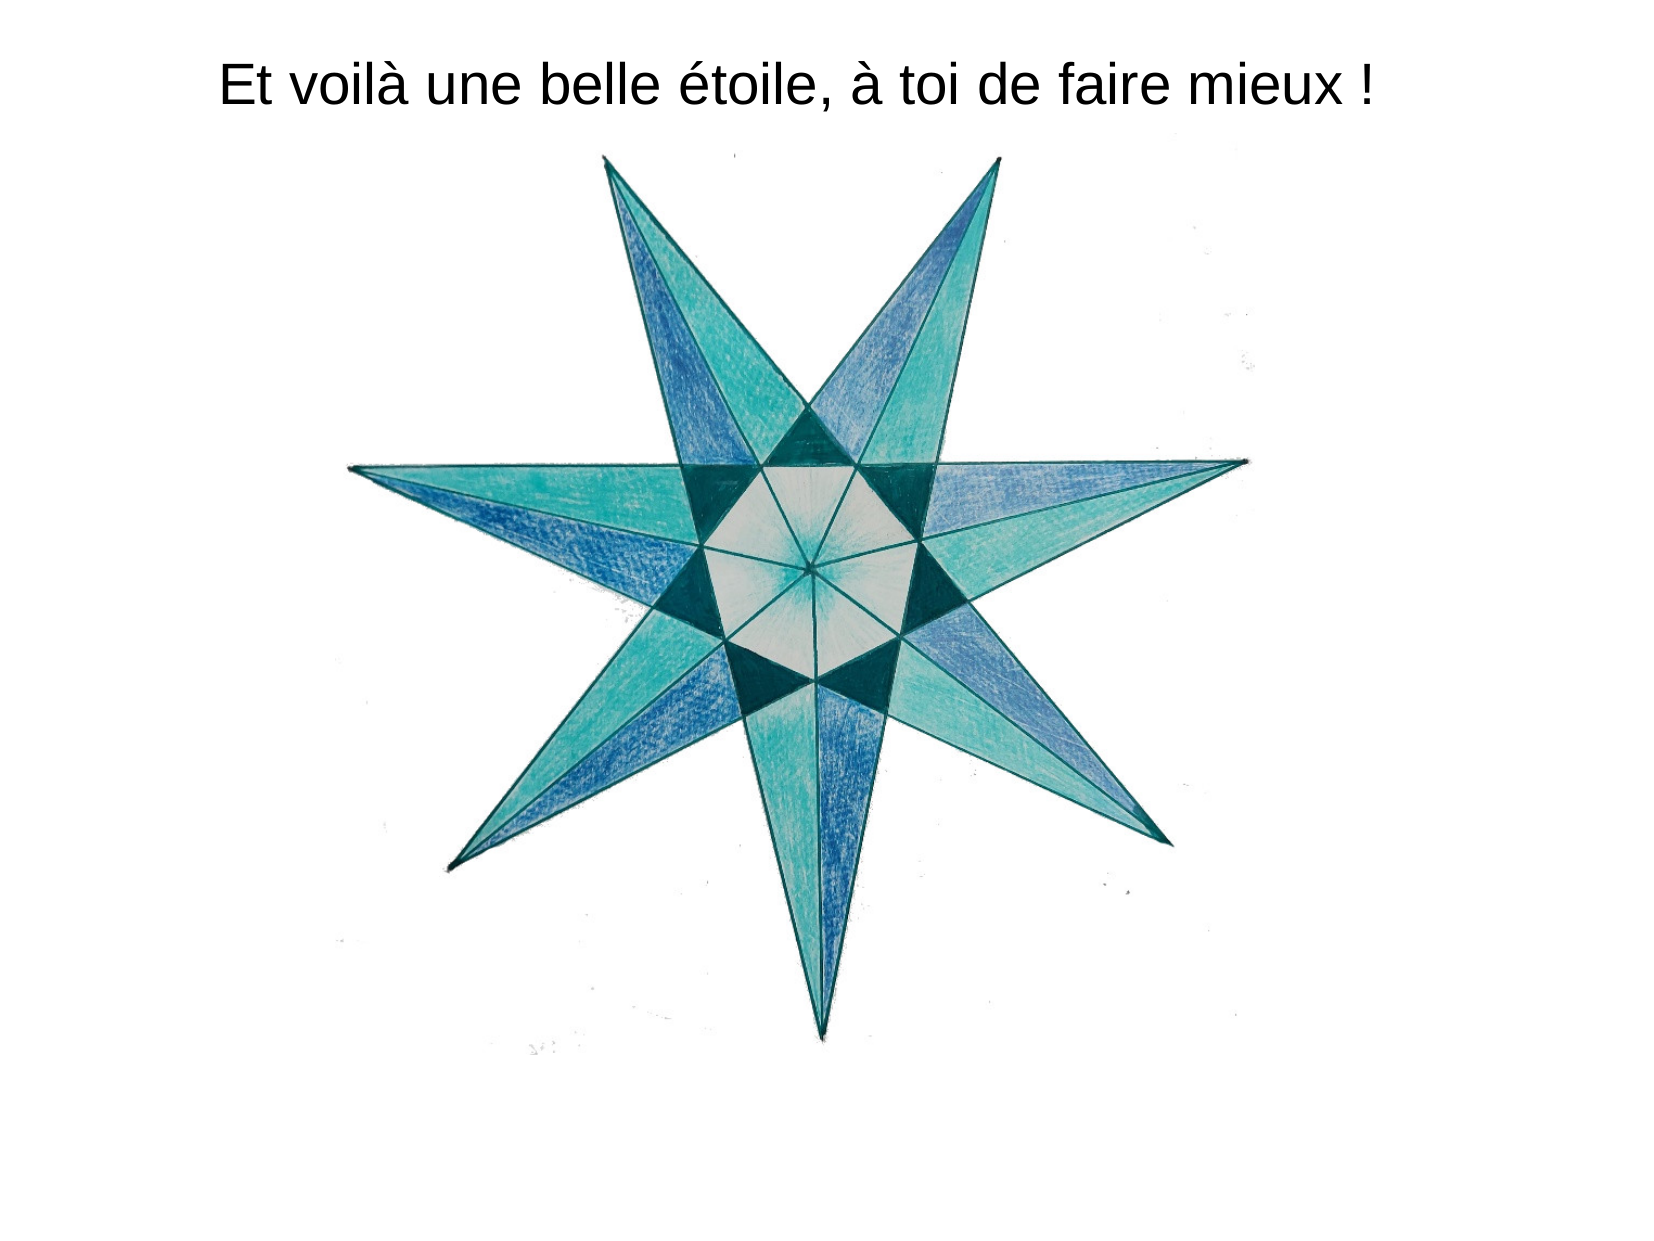

# Et voilà une belle étoile, à toi de faire mieux !